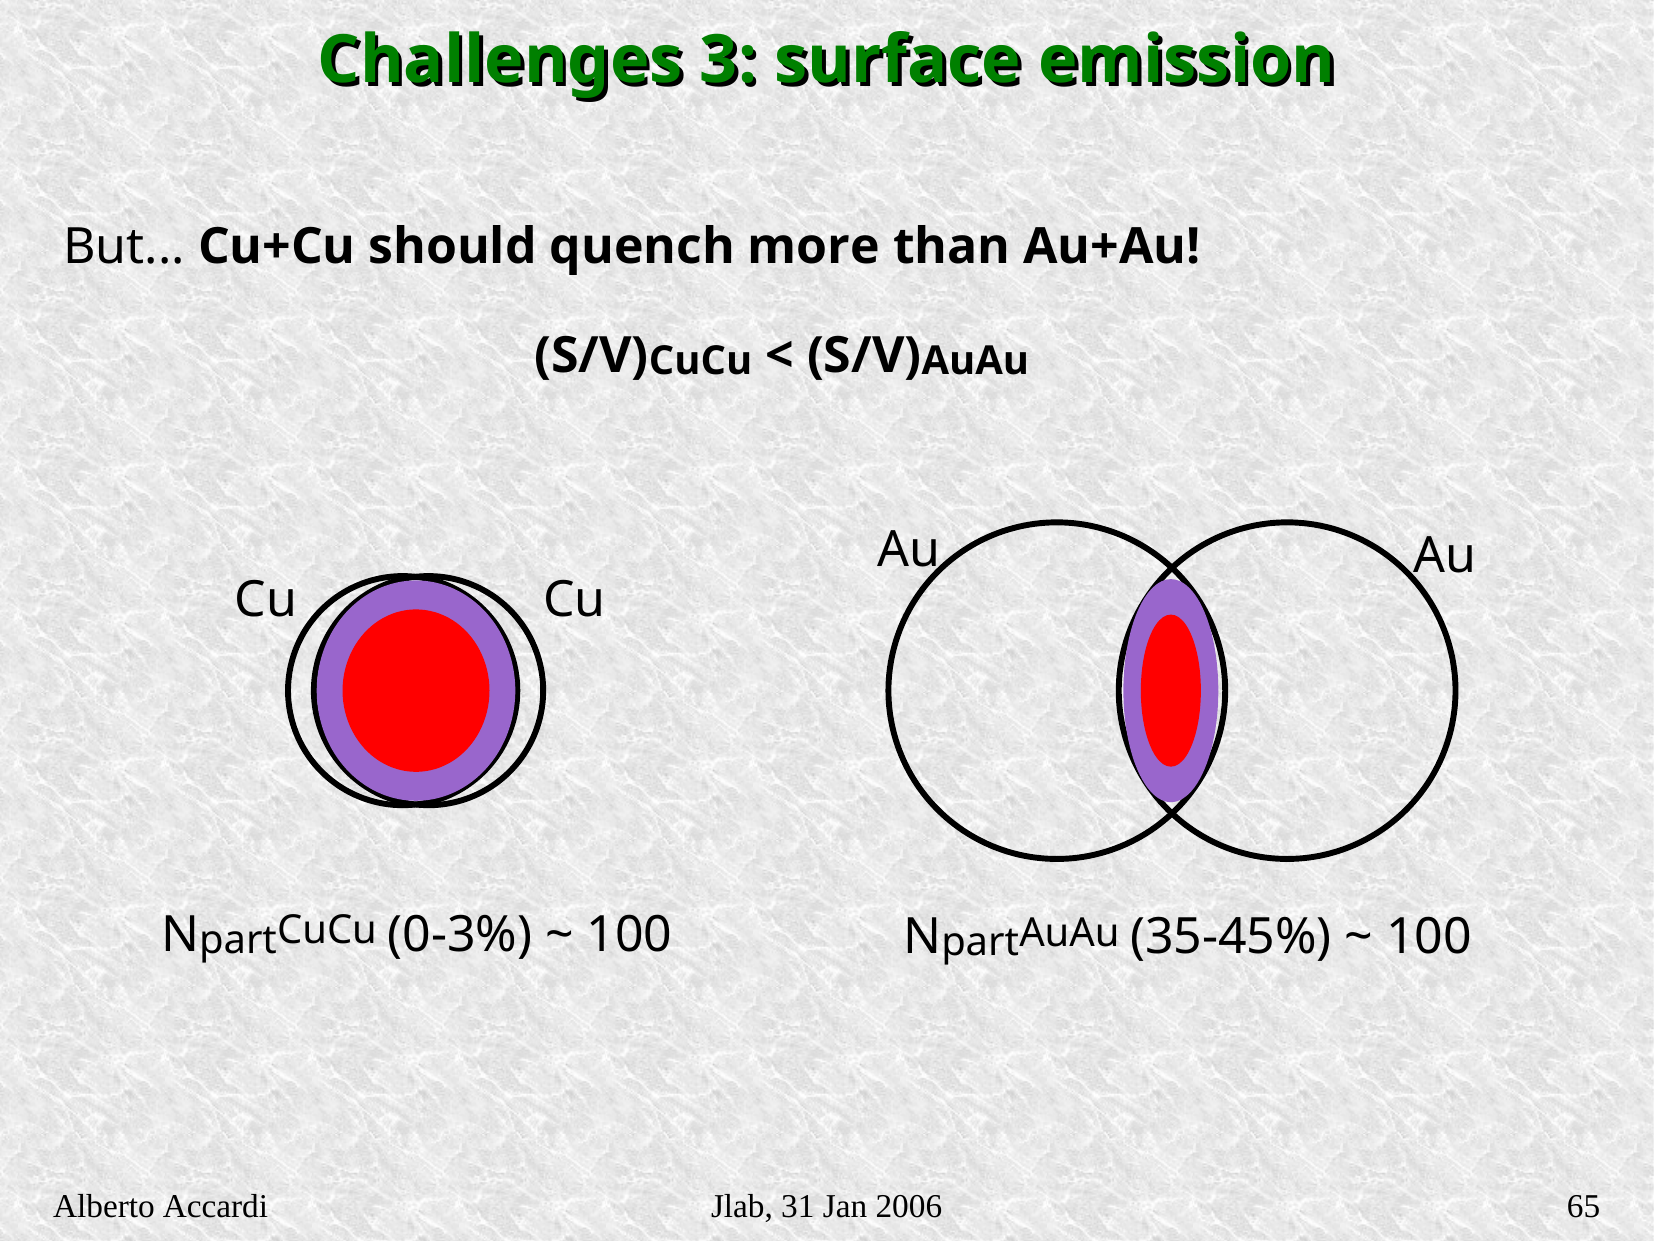

Challenges 3: surface emission
But... Cu+Cu should quench more than Au+Au!
(S/V)CuCu < (S/V)AuAu
Au
Au
NpartAuAu (35-45%) ~ 100
Cu
Cu
NpartCuCu (0-3%) ~ 100
Alberto Accardi
Padova U.
65